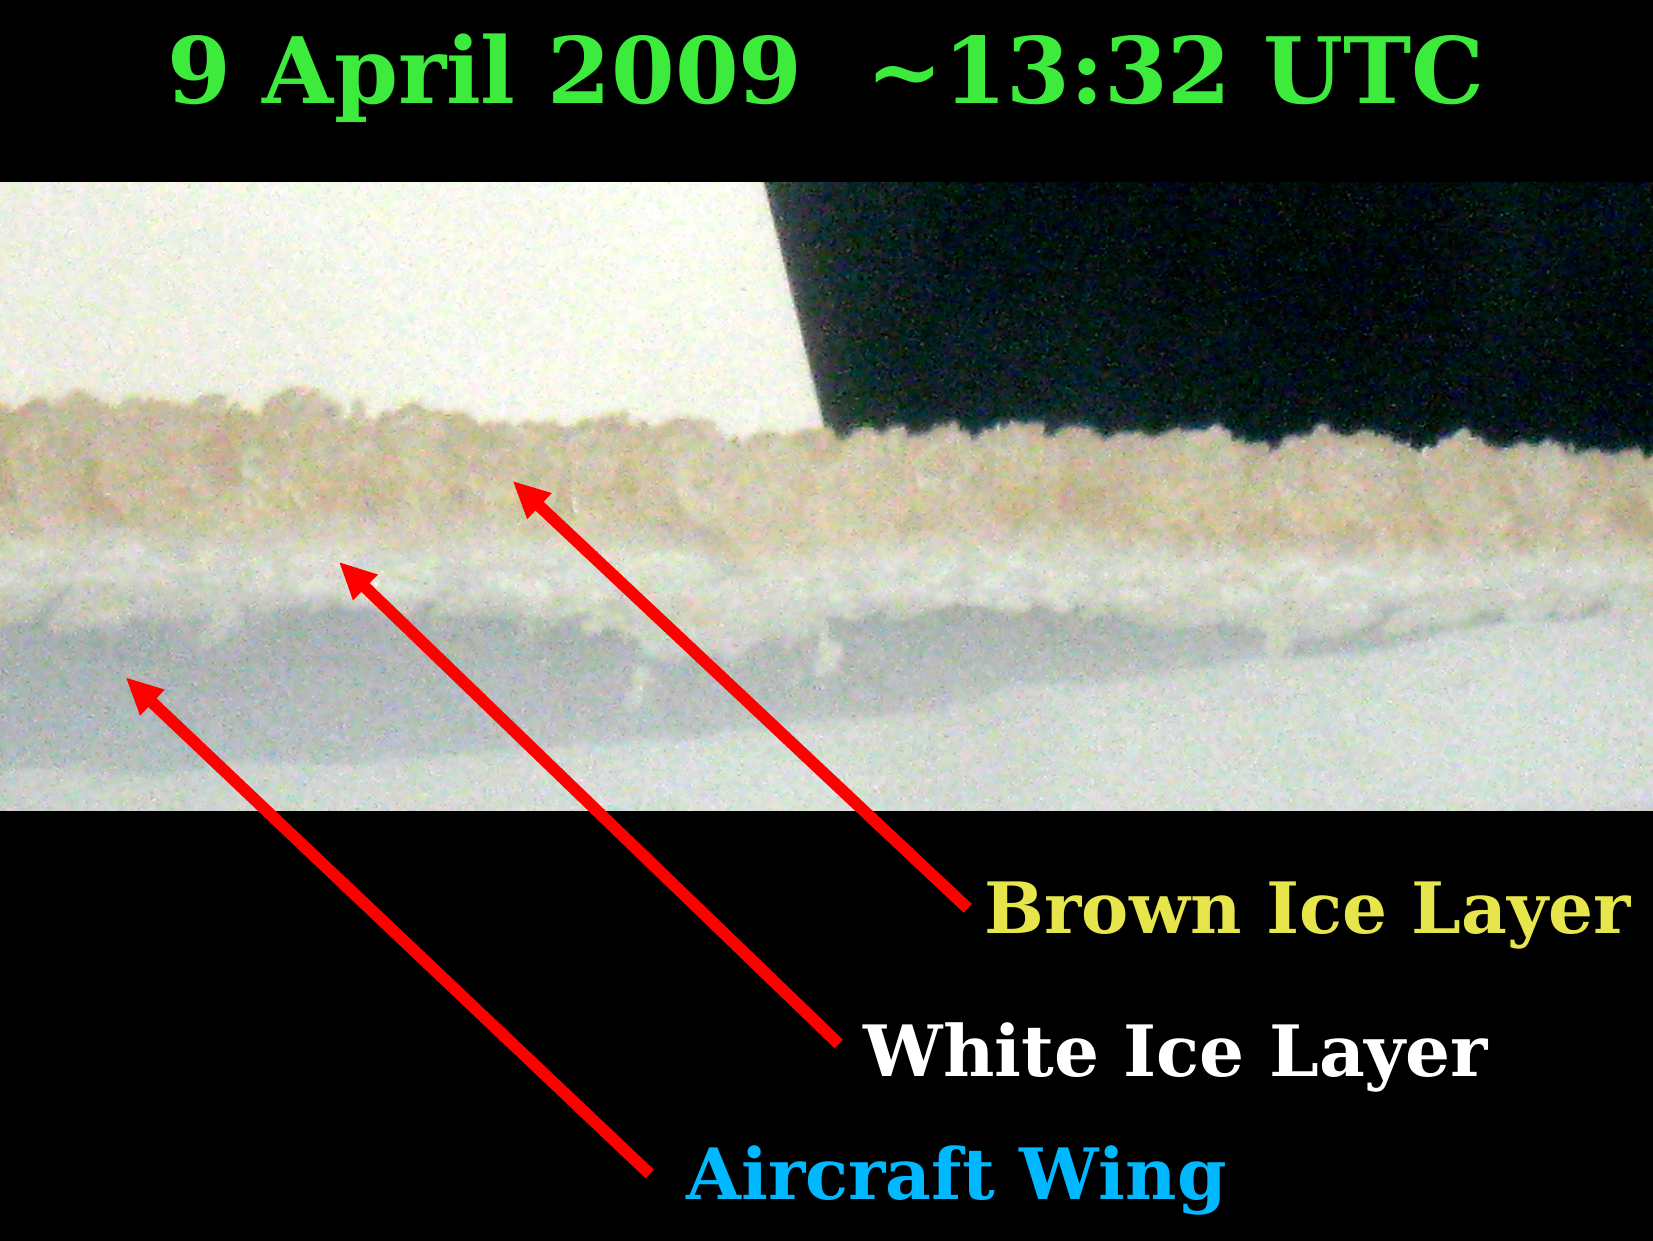

9 April 2009 ~13:32 UTC
Brown Ice Layer
White Ice Layer
Aircraft Wing